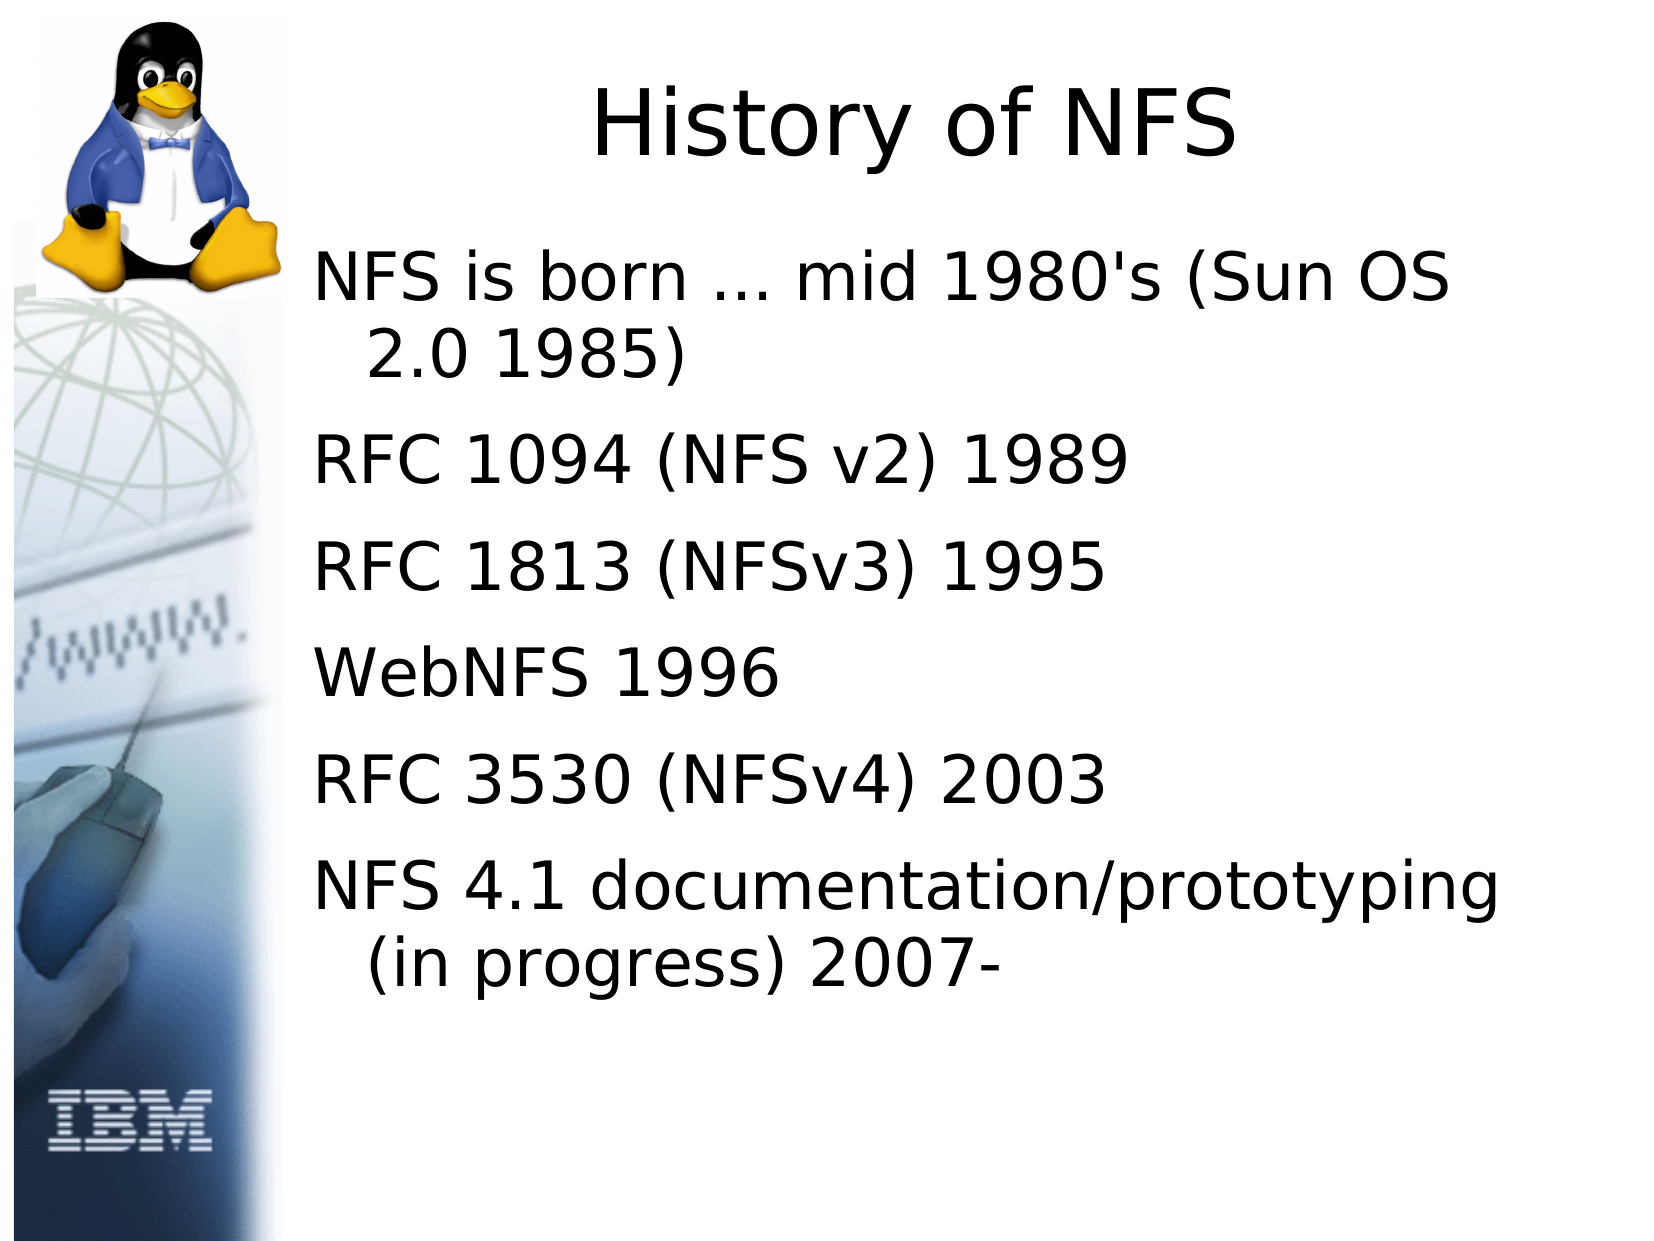

# History of NFS
NFS is born ... mid 1980's (Sun OS 2.0 1985)
RFC 1094 (NFS v2) 1989
RFC 1813 (NFSv3) 1995
WebNFS 1996
RFC 3530 (NFSv4) 2003
NFS 4.1 documentation/prototyping (in progress) 2007-